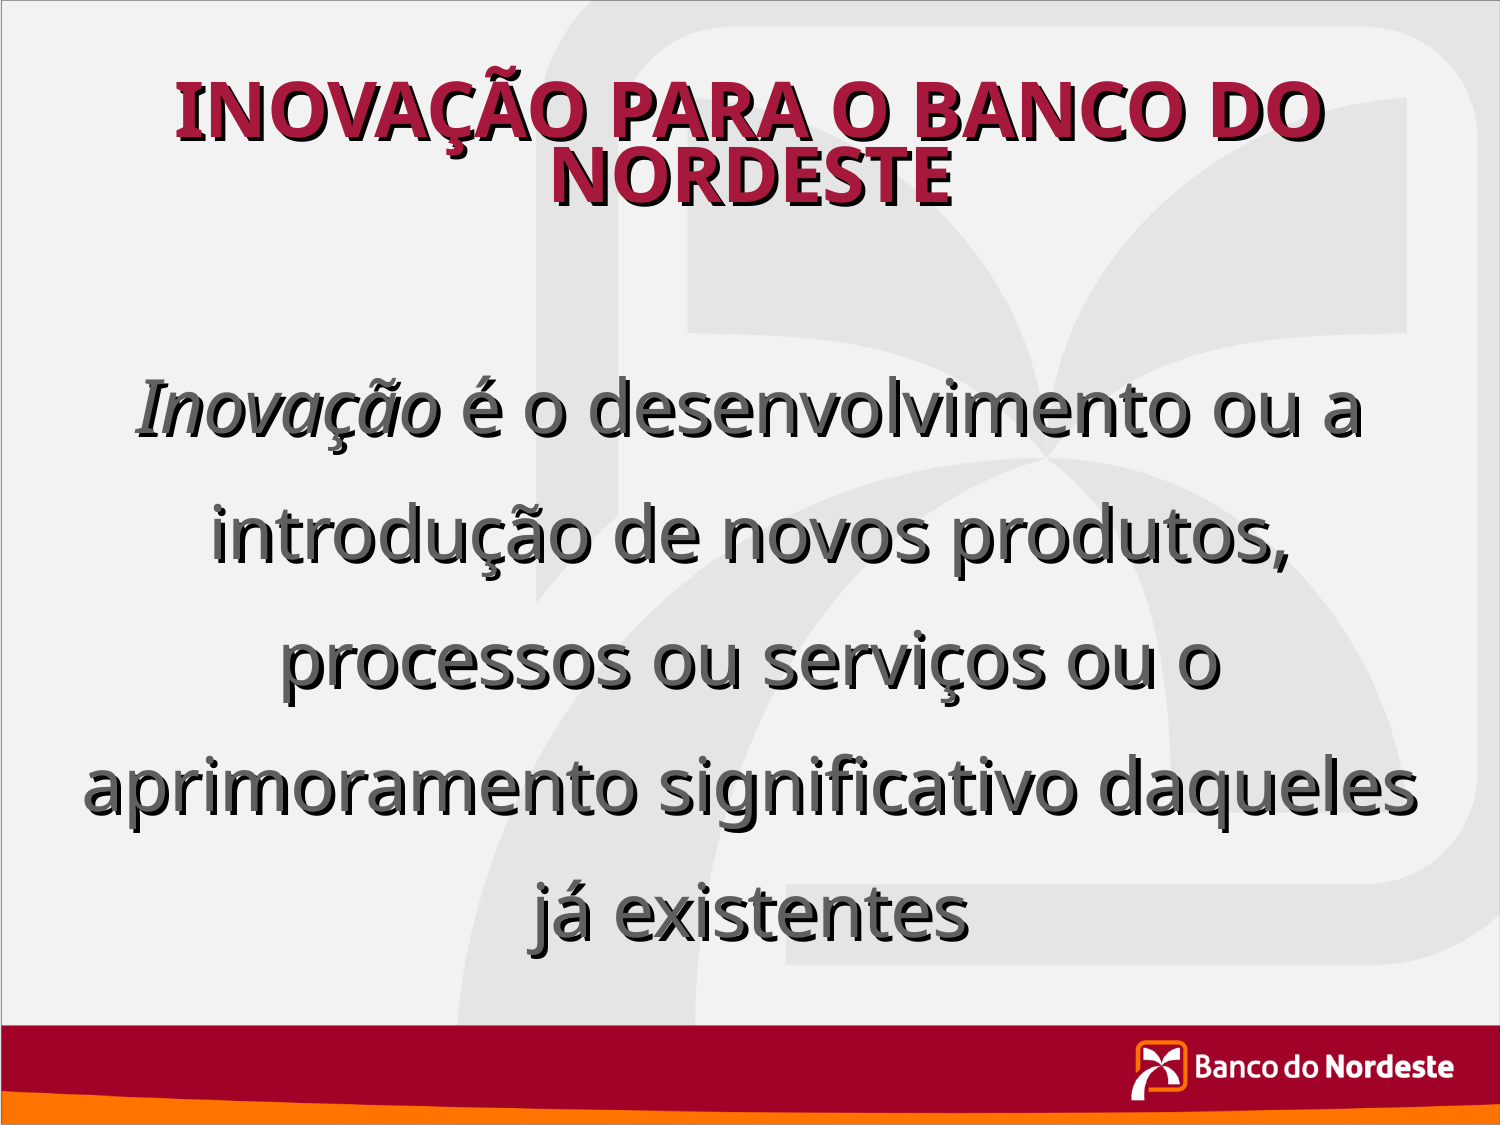

INOVAÇÃO PARA O BANCO DO NORDESTE
Inovação é o desenvolvimento ou a introdução de novos produtos, processos ou serviços ou o aprimoramento significativo daqueles já existentes